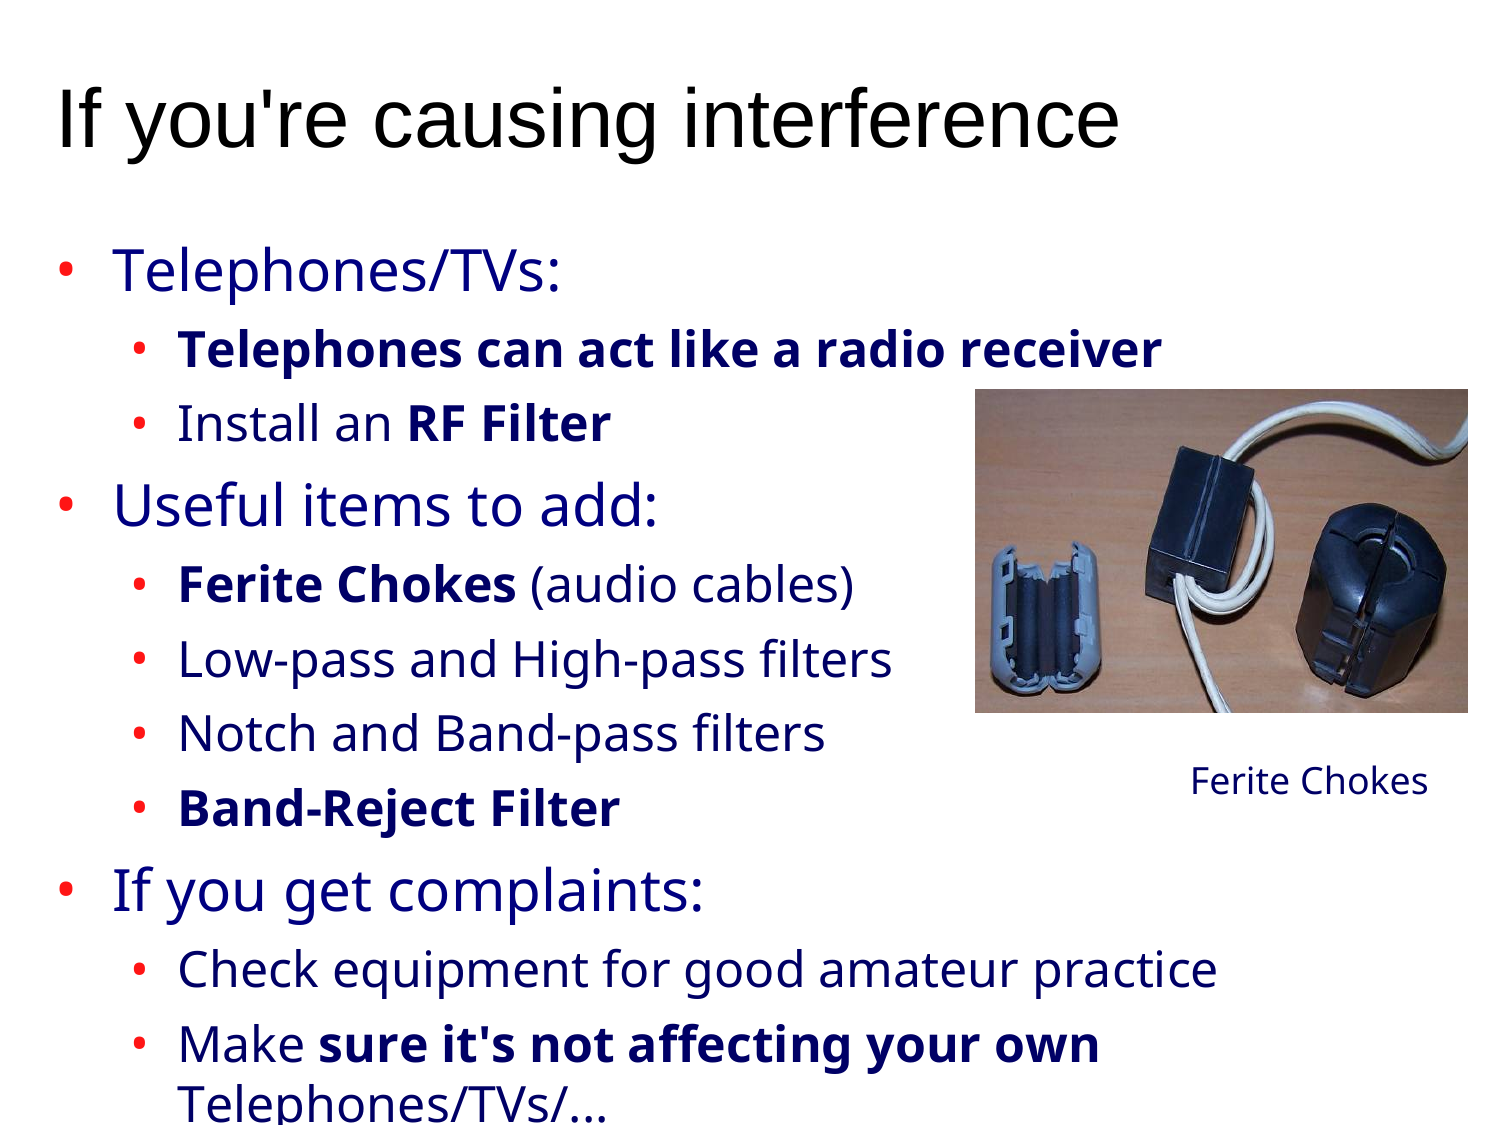

# If you're causing interference
Telephones/TVs:
Telephones can act like a radio receiver
Install an RF Filter
Useful items to add:
Ferite Chokes (audio cables)
Low-pass and High-pass filters
Notch and Band-pass filters
Band-Reject Filter
If you get complaints:
Check equipment for good amateur practice
Make sure it's not affecting your own Telephones/TVs/...
Ferite Chokes